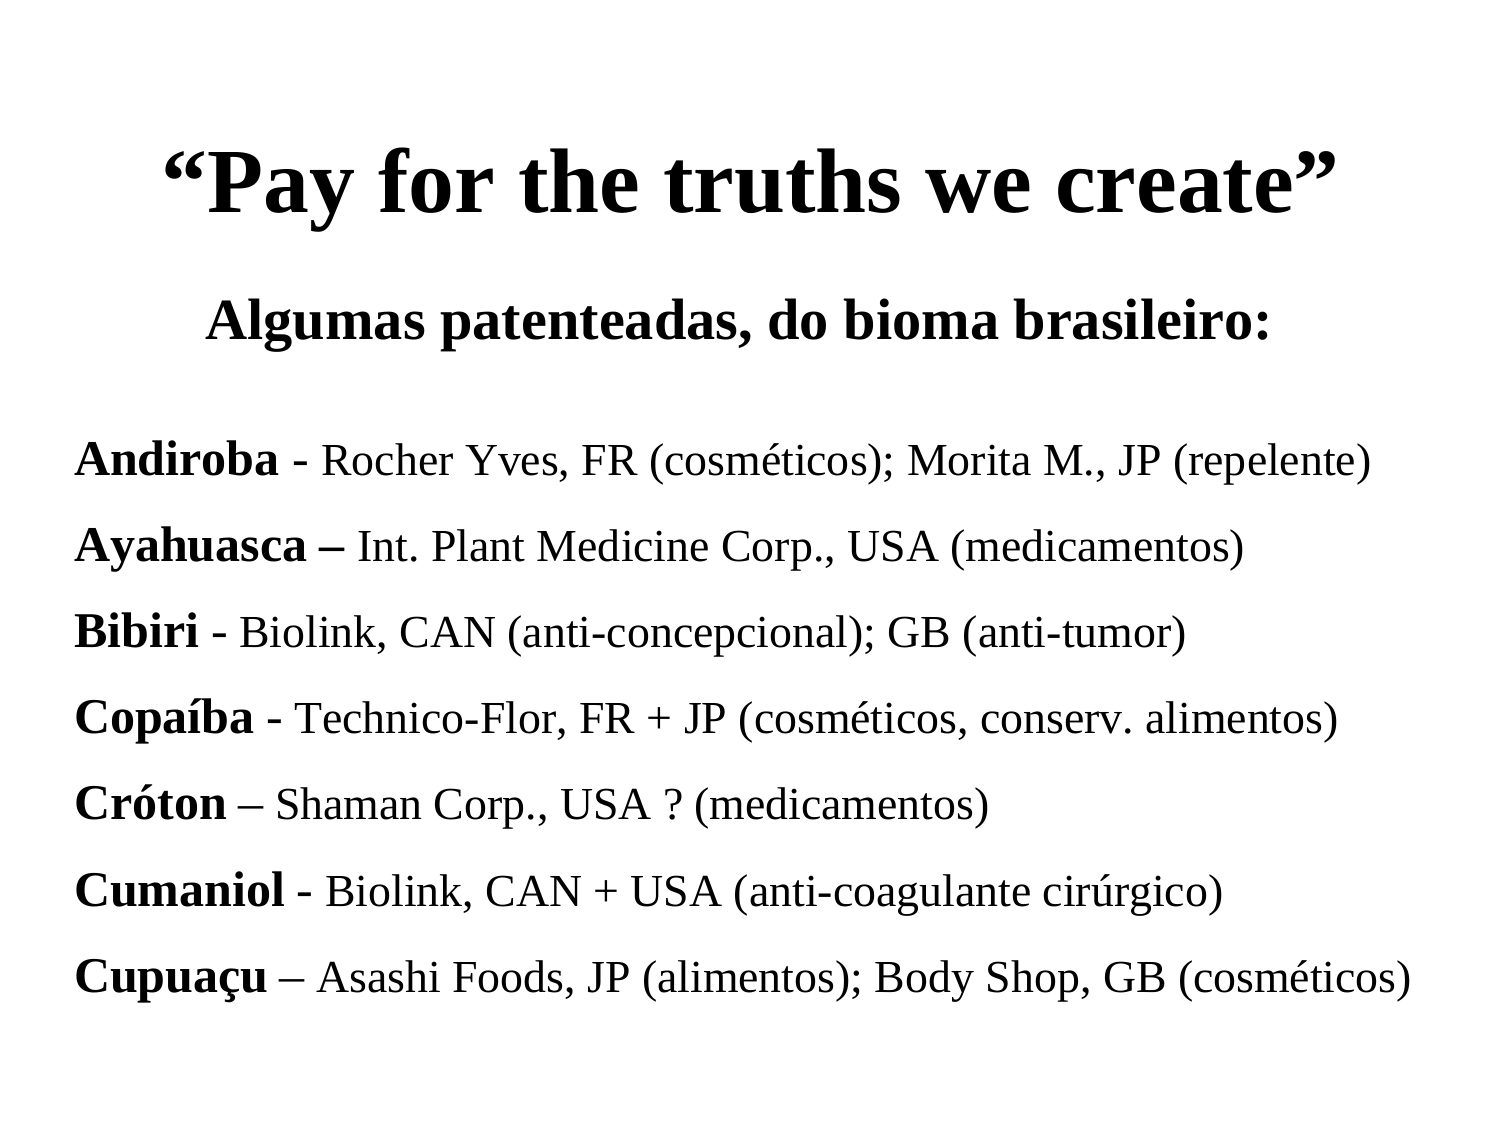

# “Pay for the truths we create”
Algumas patenteadas, do bioma brasileiro:
Andiroba - Rocher Yves, FR (cosméticos); Morita M., JP (repelente)
Ayahuasca – Int. Plant Medicine Corp., USA (medicamentos)
Bibiri - Biolink, CAN (anti-concepcional); GB (anti-tumor)
Copaíba - Technico-Flor, FR + JP (cosméticos, conserv. alimentos)
Cróton – Shaman Corp., USA ? (medicamentos)
Cumaniol - Biolink, CAN + USA (anti-coagulante cirúrgico)
Cupuaçu – Asashi Foods, JP (alimentos); Body Shop, GB (cosméticos)